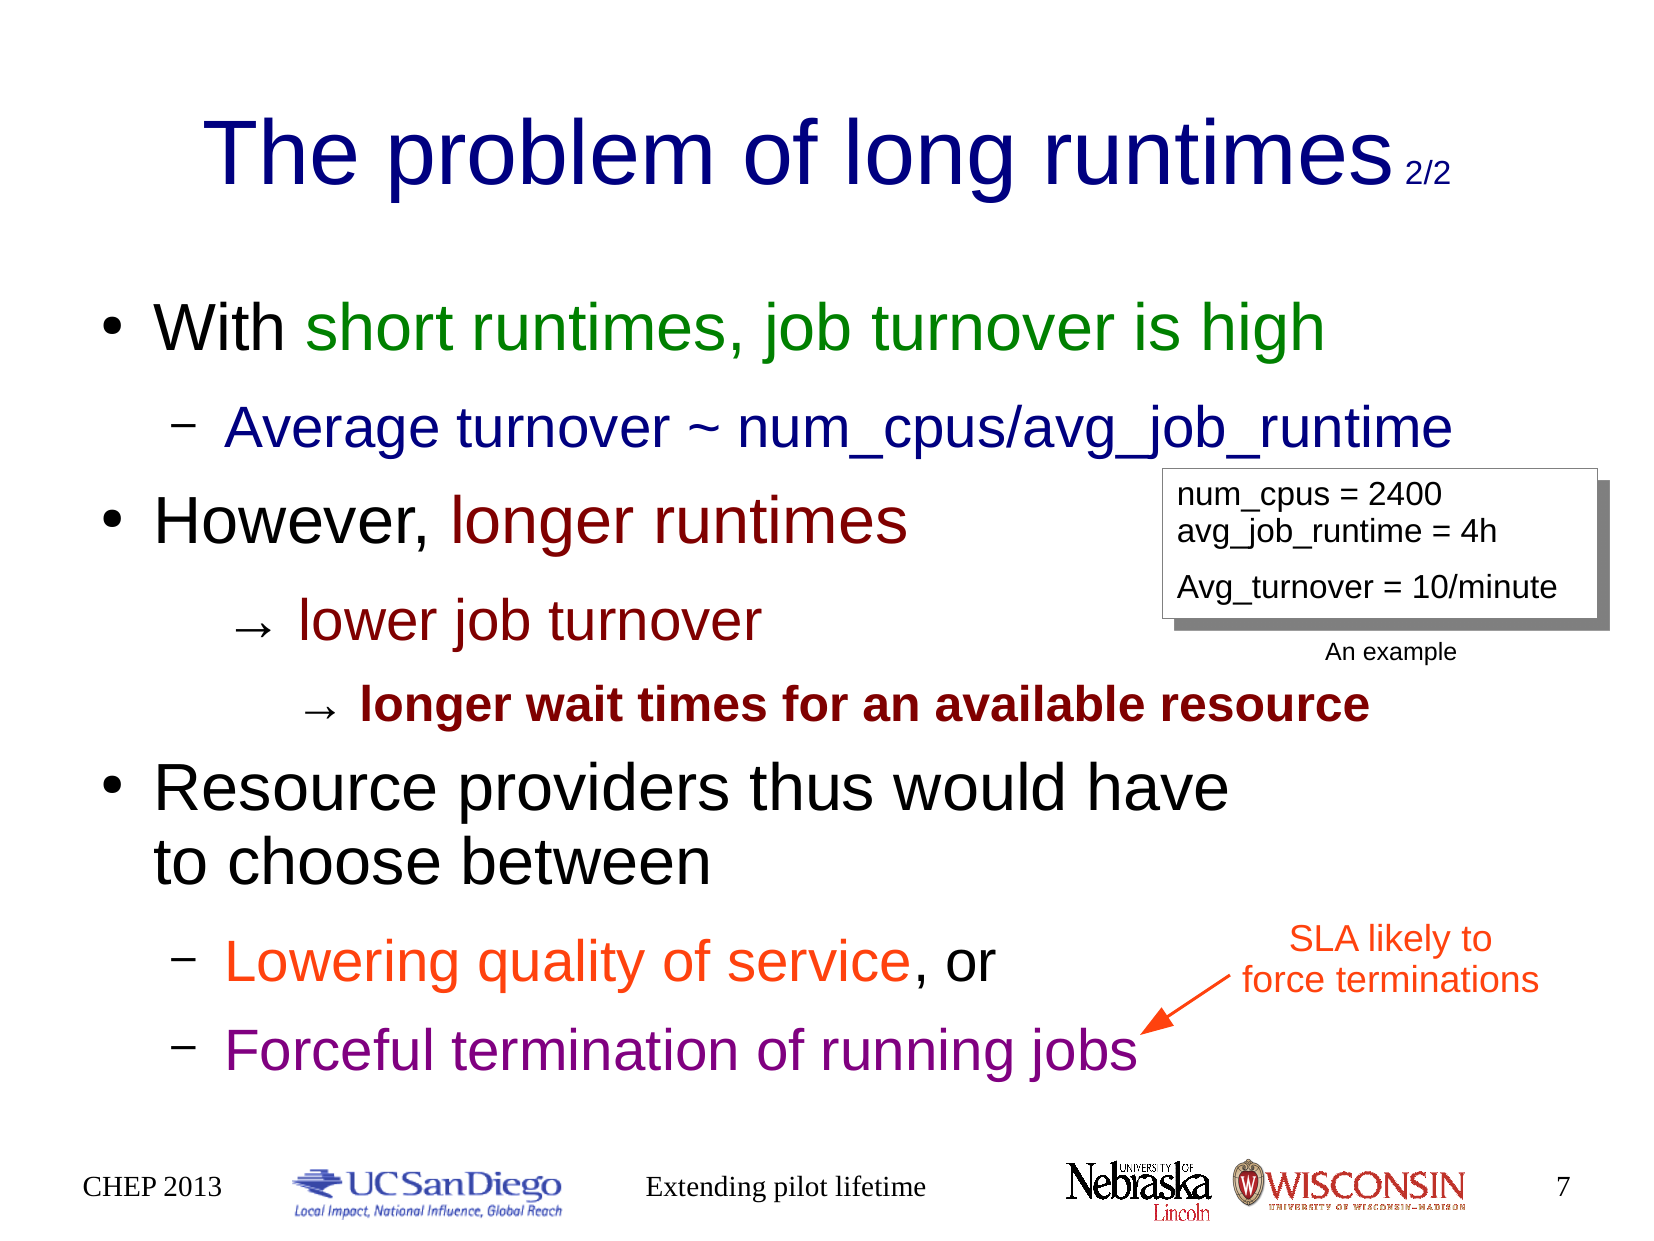

# The problem of long runtimes 2/2
With short runtimes, job turnover is high
Average turnover ~ num_cpus/avg_job_runtime
However, longer runtimes
→ lower job turnover
→ longer wait times for an available resource
Resource providers thus would have
to choose between
Lowering quality of service, or
Forceful termination of running jobs
num_cpus = 2400
avg_job_runtime = 4h
Avg_turnover = 10/minute
An example
SLA likely to
force terminations
CHEP 2013
Extending pilot lifetime
7